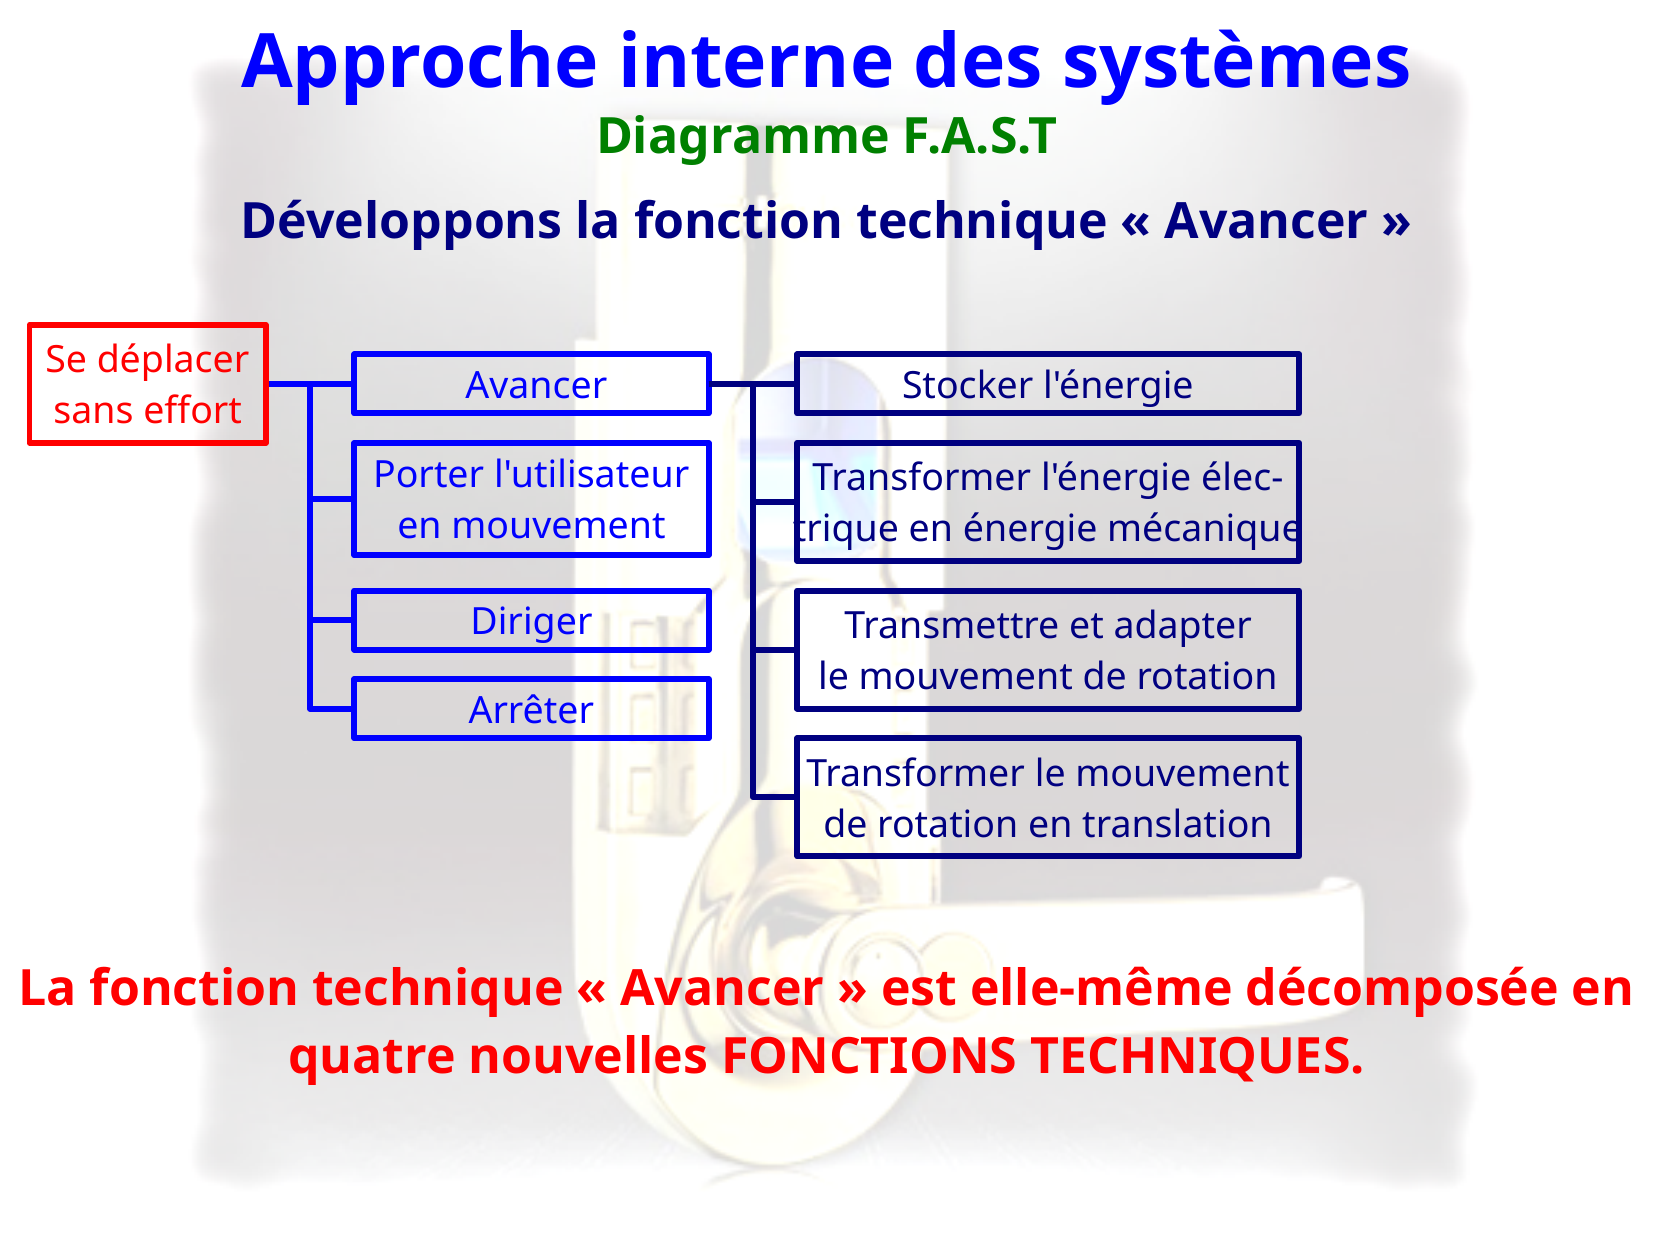

Diagramme F.A.S.T
Développons la fonction technique « Avancer »
Se déplacer
sans effort
 Avancer
Stocker l'énergie
Porter l'utilisateur
en mouvement
Transformer l'énergie élec-
trique en énergie mécanique
Diriger
Transmettre et adapter
le mouvement de rotation
Arrêter
Transformer le mouvement
de rotation en translation
La fonction technique « Avancer » est elle-même décomposée en quatre nouvelles FONCTIONS TECHNIQUES.